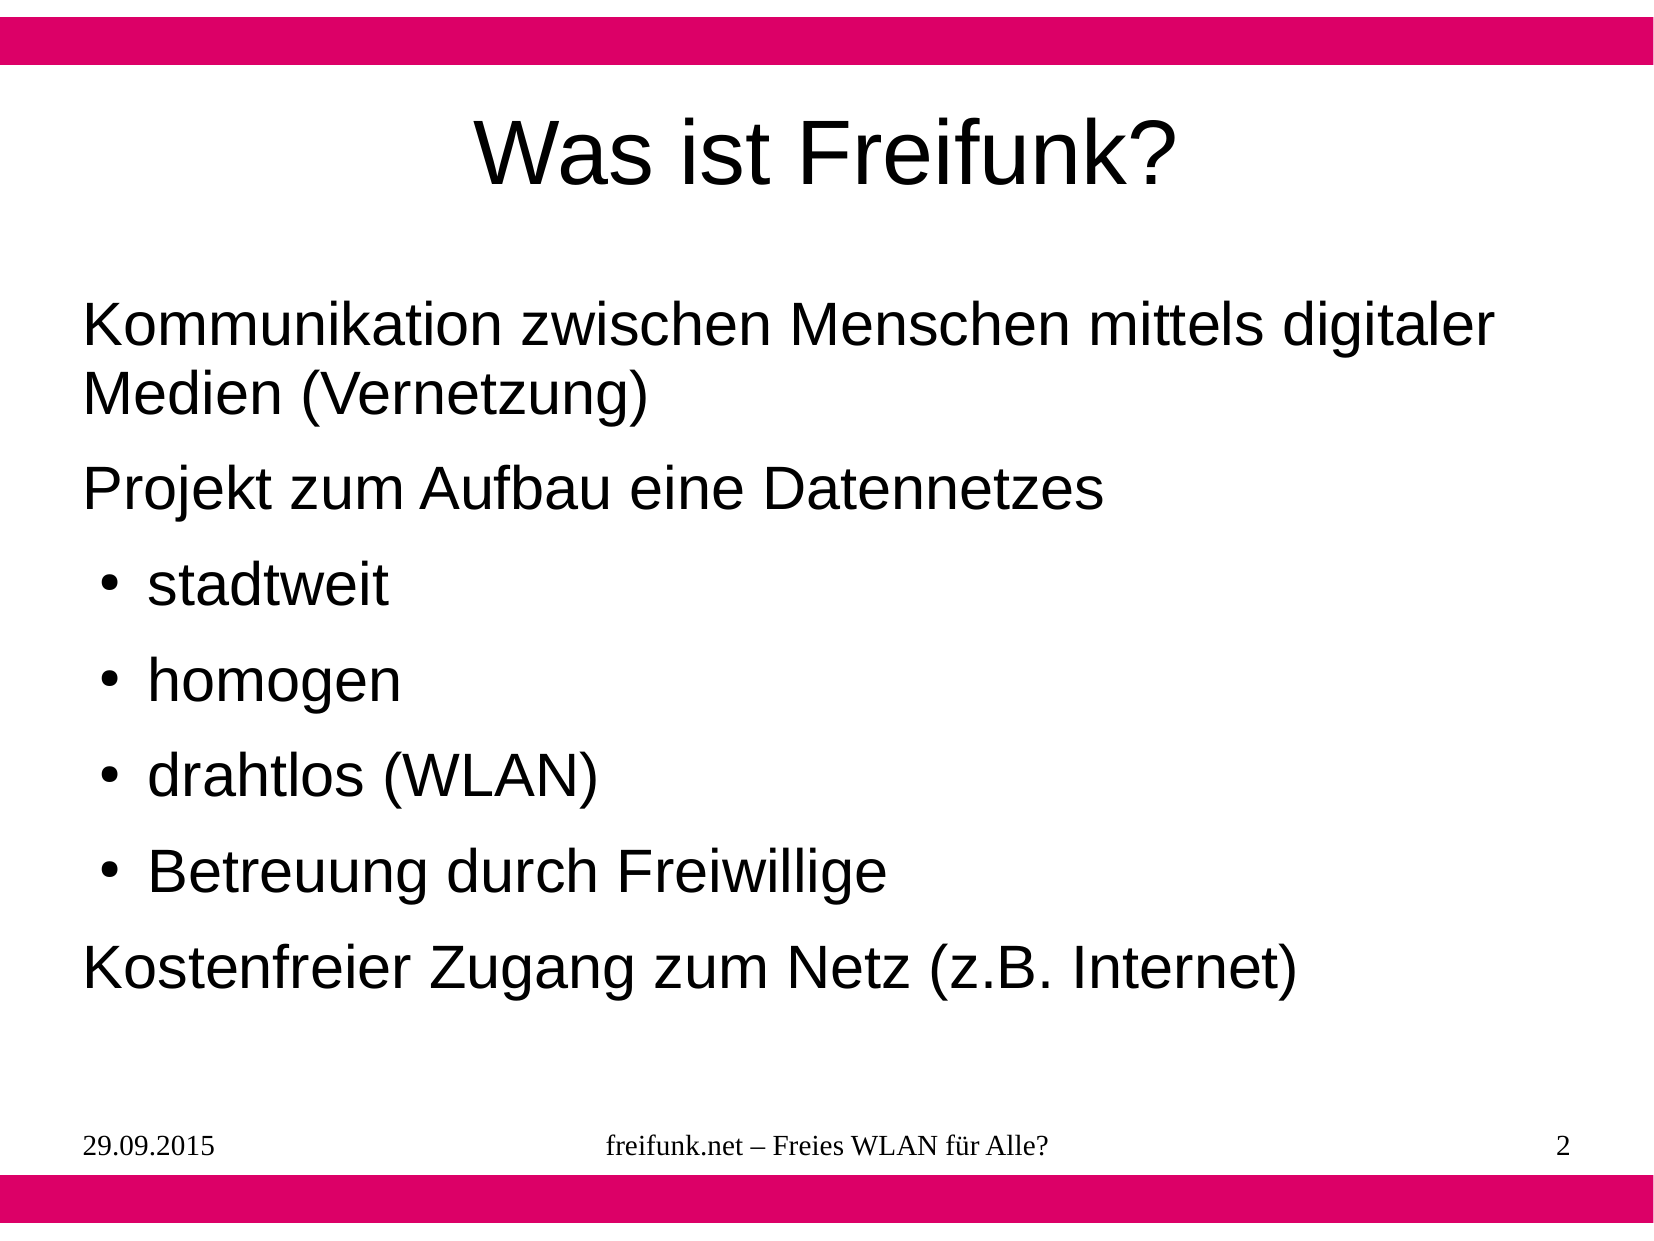

# Was ist Freifunk?
Kommunikation zwischen Menschen mittels digitaler Medien (Vernetzung)
Projekt zum Aufbau eine Datennetzes
stadtweit
homogen
drahtlos (WLAN)
Betreuung durch Freiwillige
Kostenfreier Zugang zum Netz (z.B. Internet)
29.09.2015
freifunk.net – Freies WLAN für Alle?
2